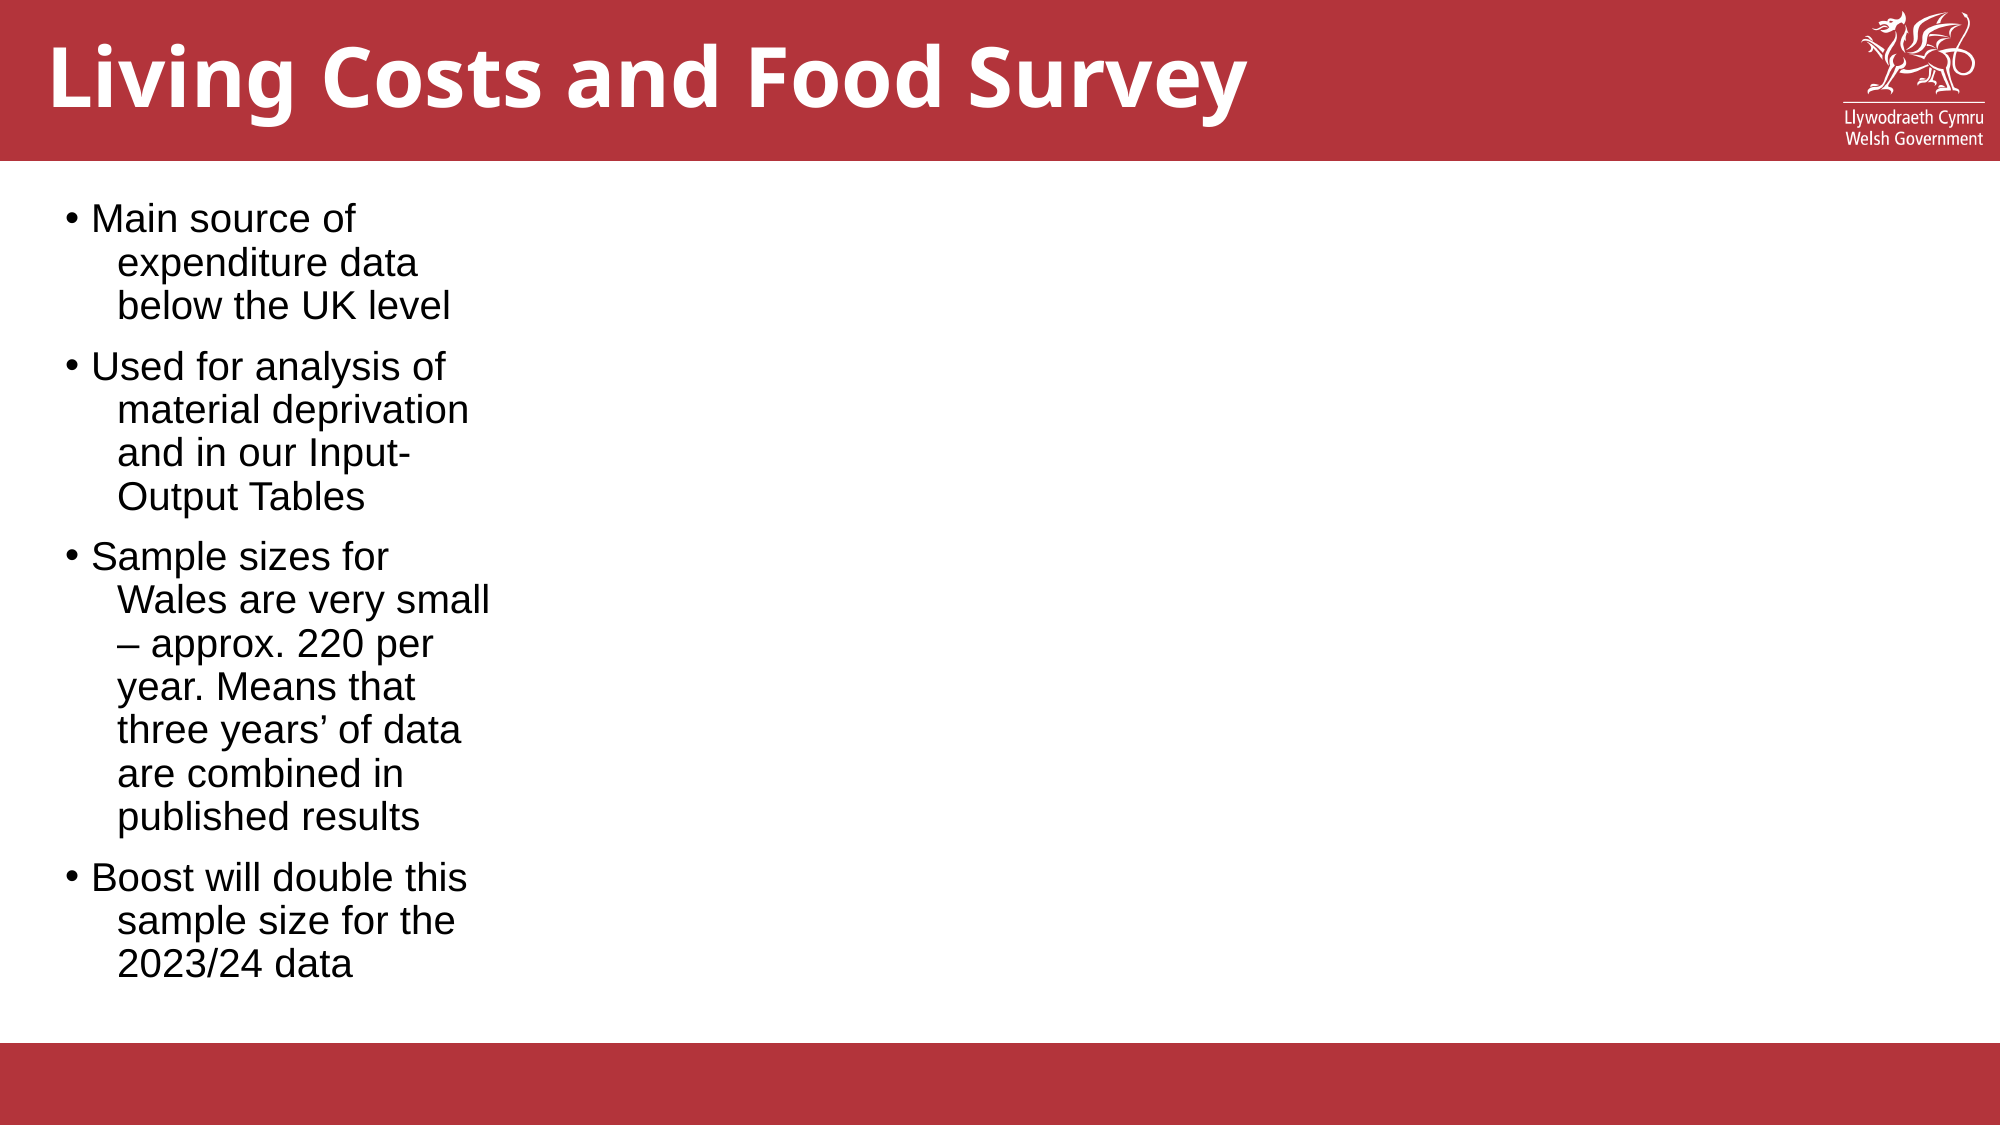

Living Costs and Food Survey
# Main source of expenditure data below the UK level
Used for analysis of material deprivation and in our Input-Output Tables
Sample sizes for Wales are very small – approx. 220 per year. Means that three years’ of data are combined in published results
Boost will double this sample size for the 2023/24 data